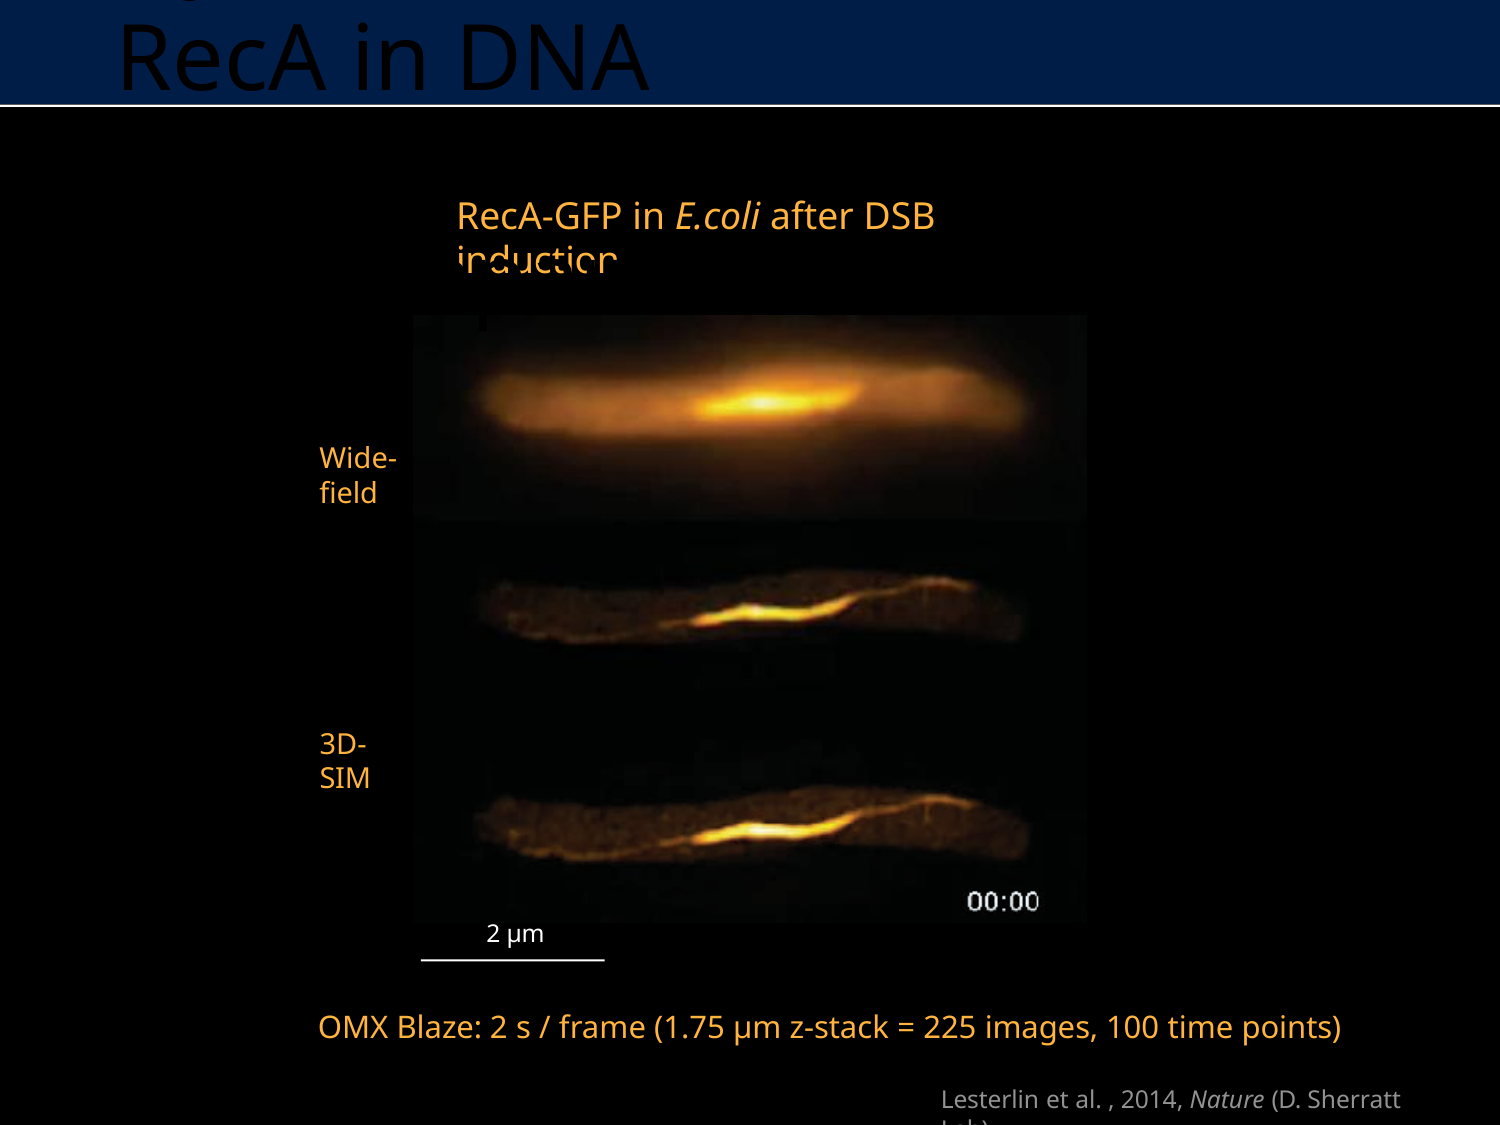

# Dynamics of RecA in DNA double strand break repair
RecA-GFP in E.coli after DSB induction
Wide-field
3D-SIM
2 µm
OMX Blaze: 2 s / frame (1.75 µm z-stack = 225 images, 100 time points)
Lesterlin et al. , 2014, Nature (D. Sherratt Lab)